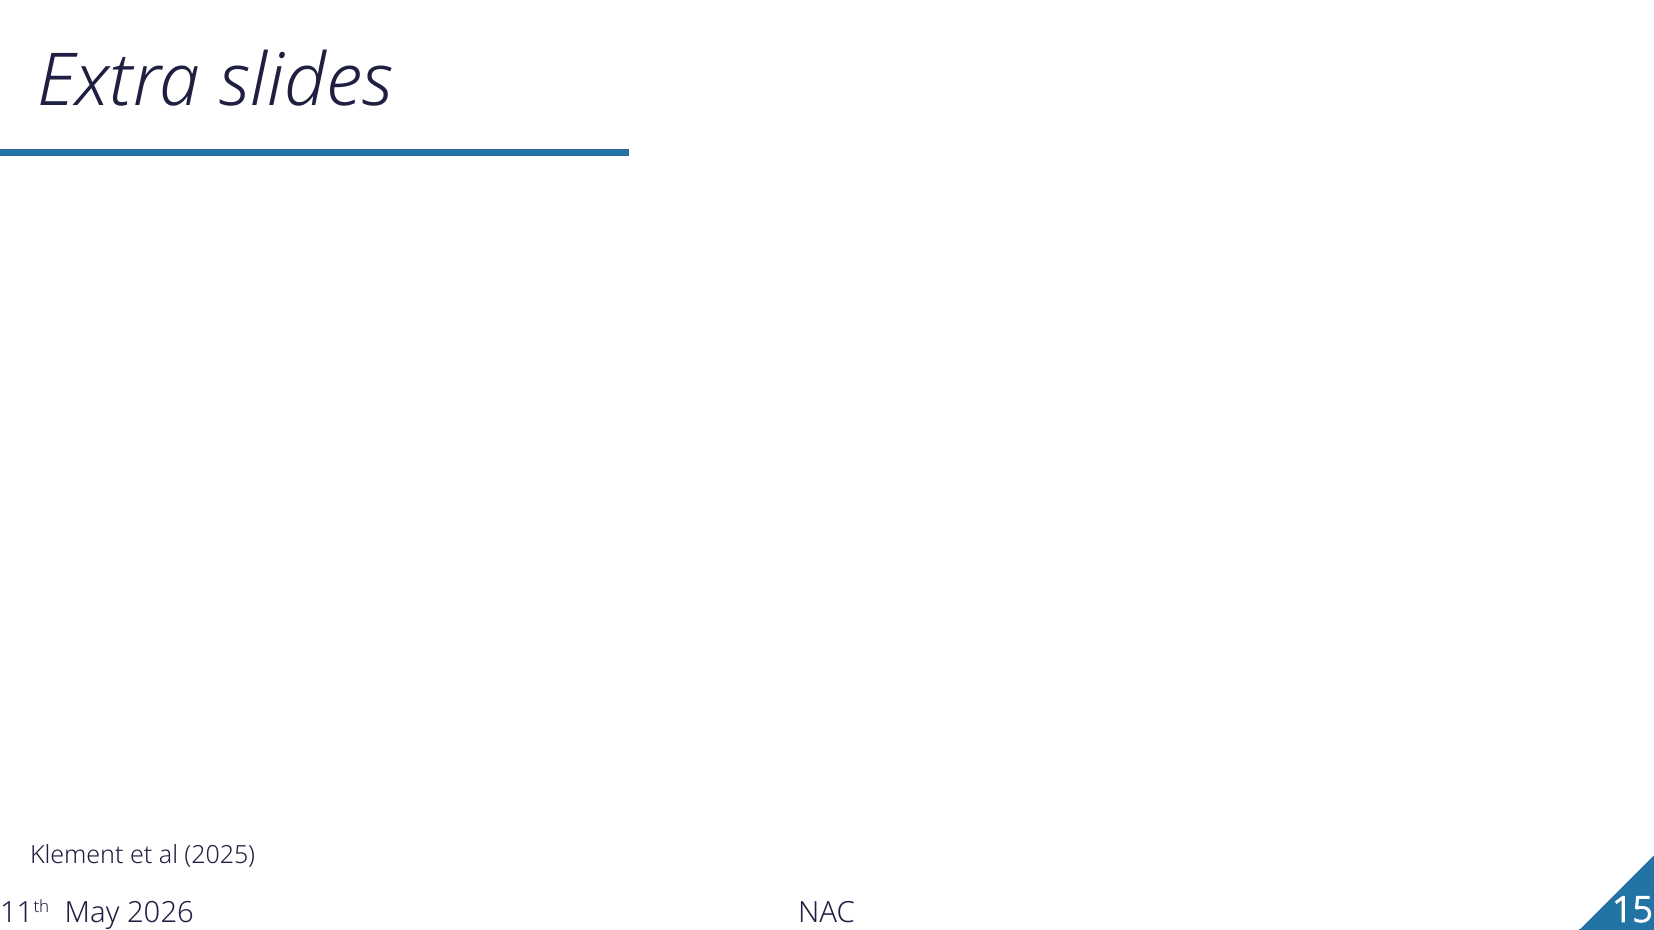

# Extra slides
Klement et al (2025)
15
24